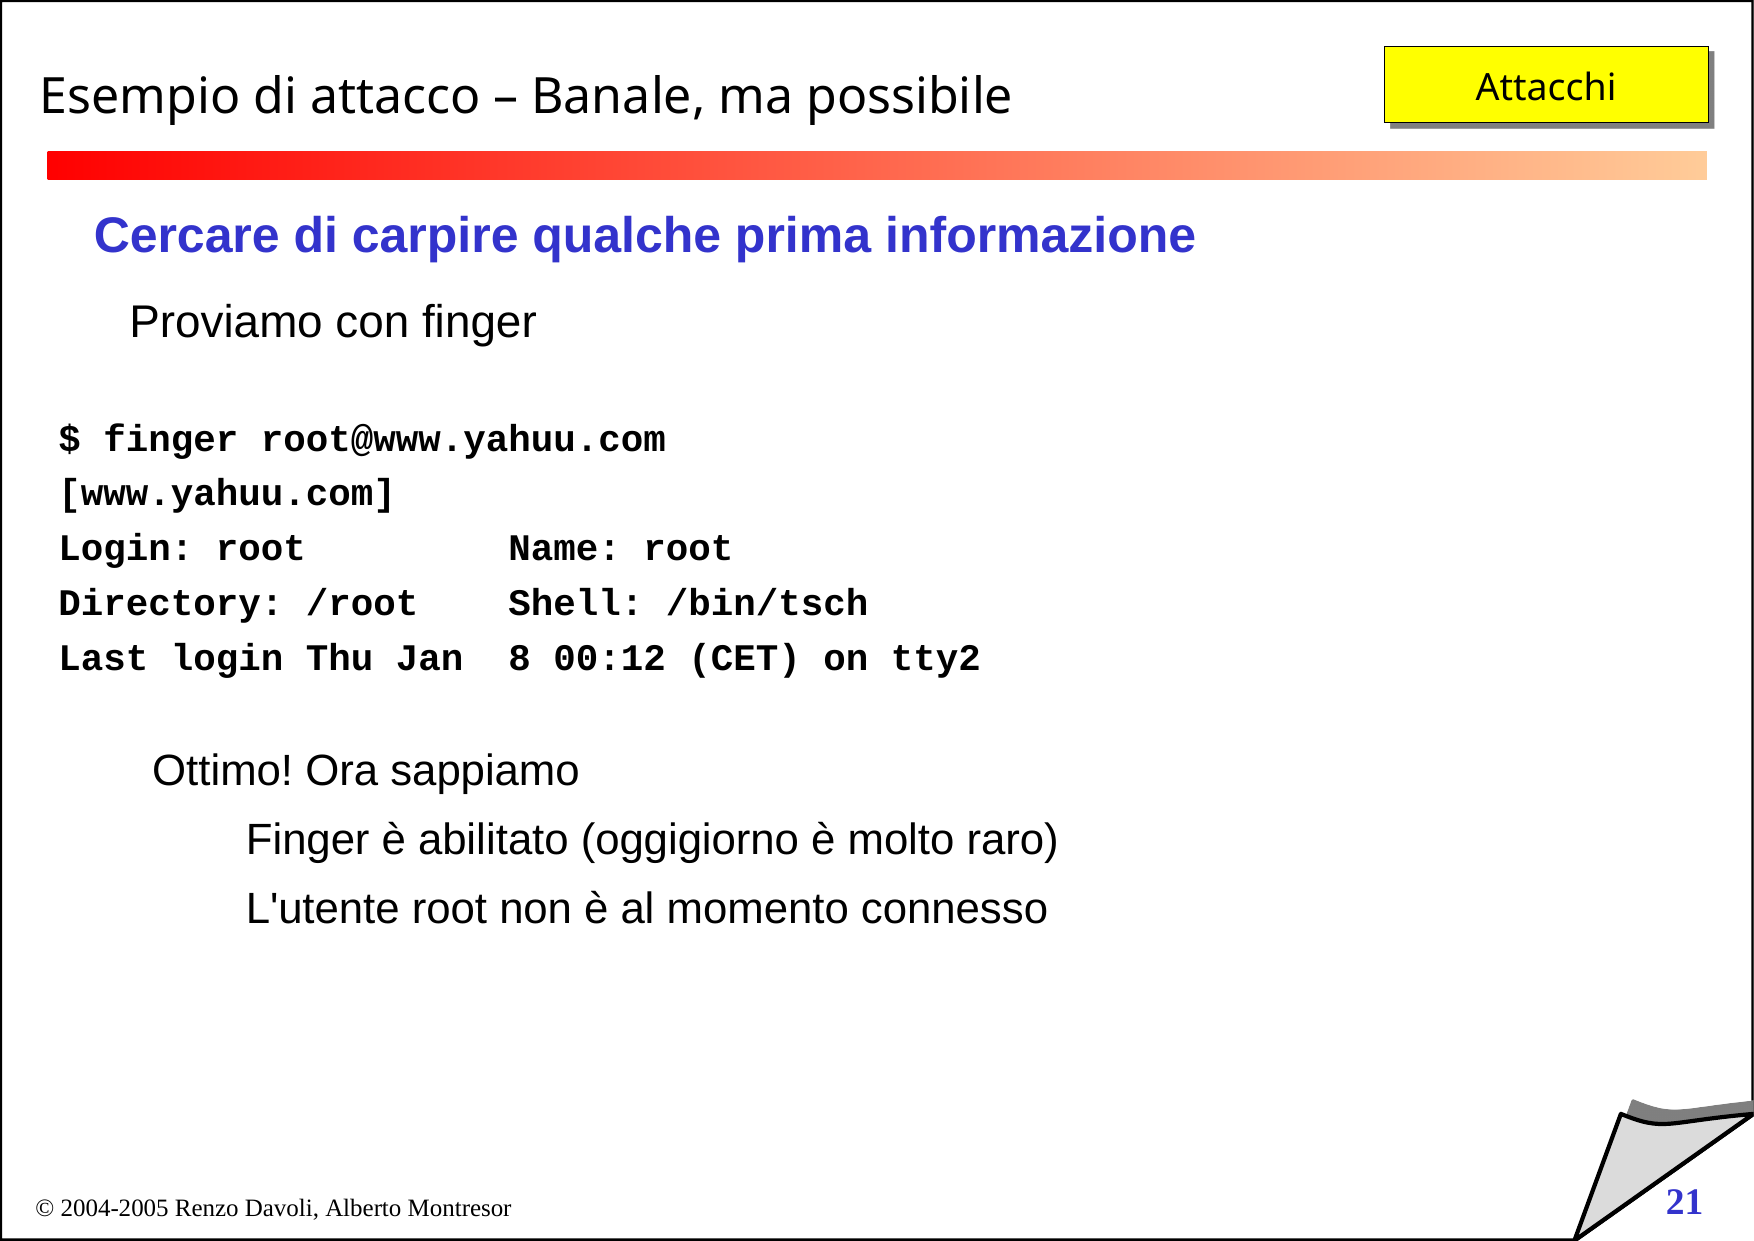

Attacchi
# Esempio di attacco – Banale, ma possibile
Cercare di carpire qualche prima informazione
Proviamo con finger
$ finger root@www.yahuu.com
[www.yahuu.com]
Login: root		Name: root
Directory: /root	Shell: /bin/tsch
Last login Thu Jan 8 00:12 (CET) on tty2
Ottimo! Ora sappiamo
Finger è abilitato (oggigiorno è molto raro)
L'utente root non è al momento connesso